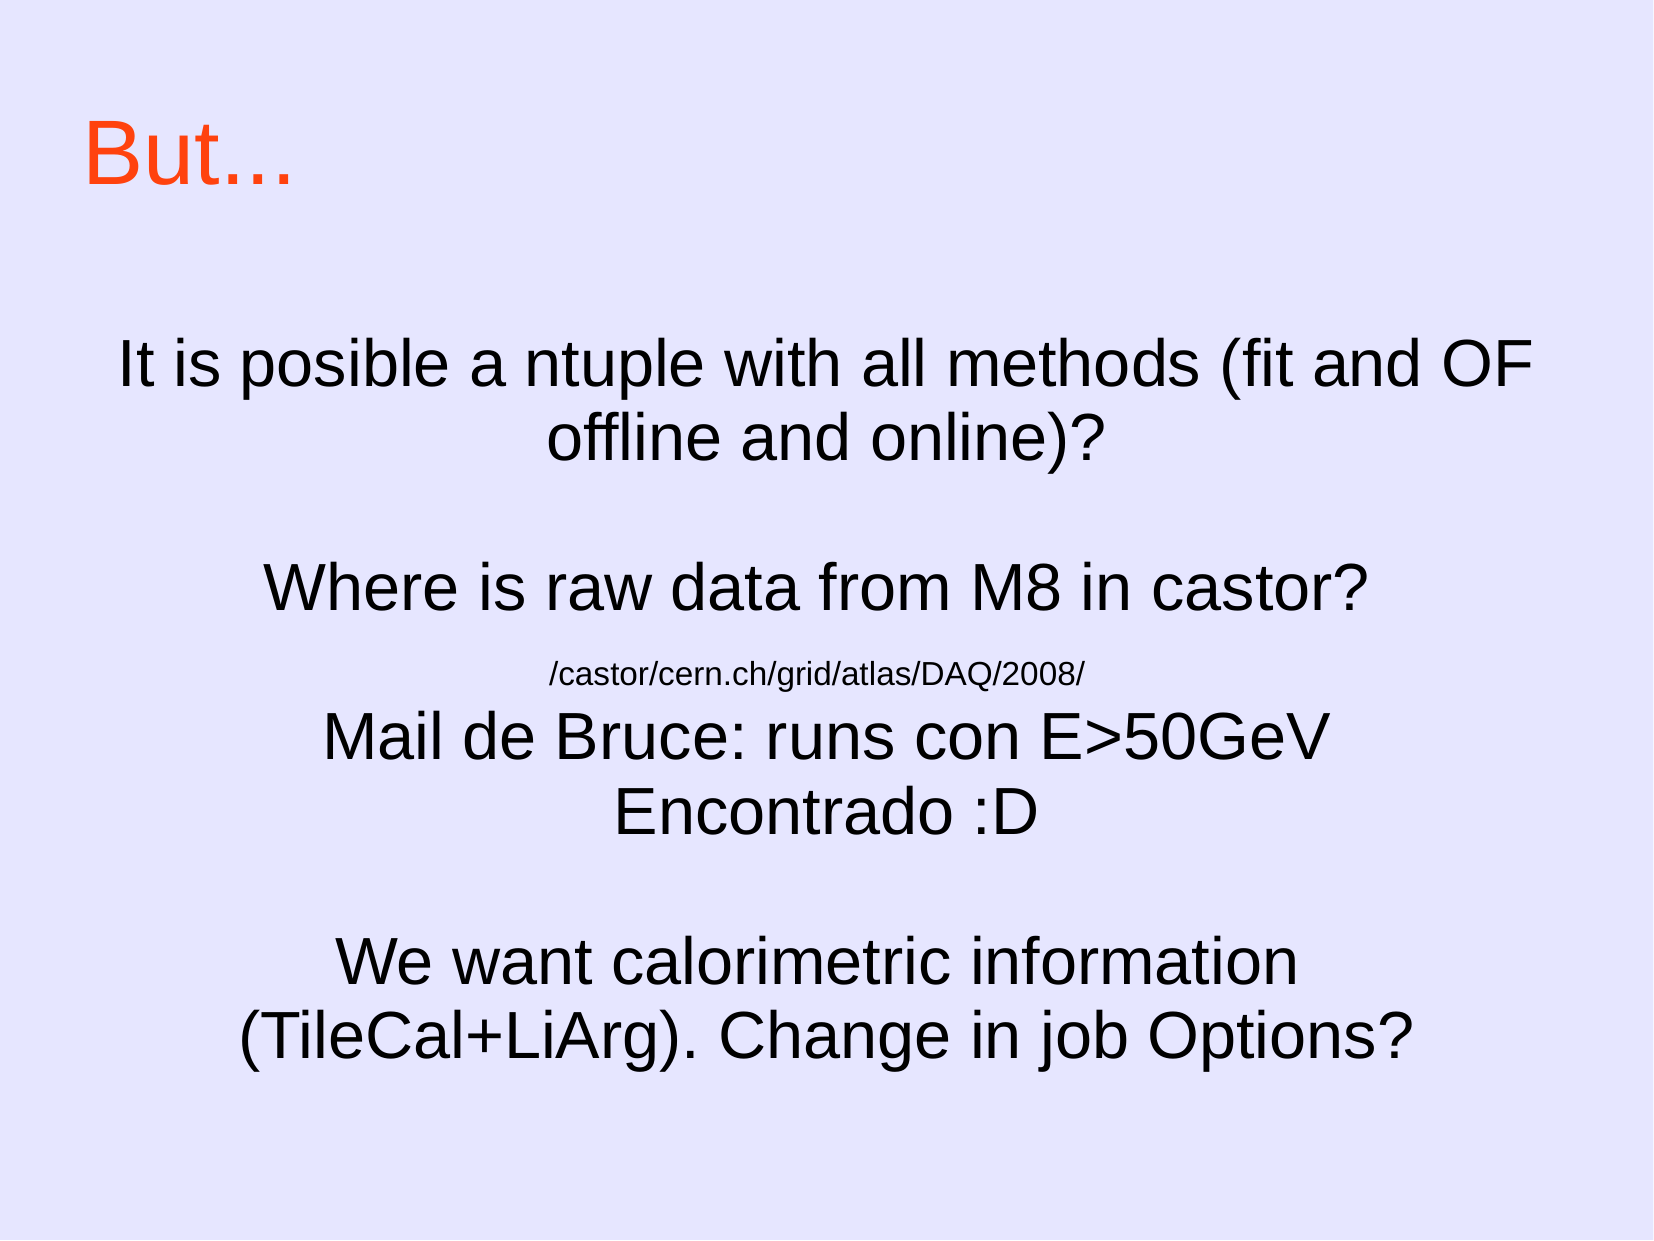

# But...
It is posible a ntuple with all methods (fit and OF offline and online)?
Where is raw data from M8 in castor?
/castor/cern.ch/grid/atlas/DAQ/2008/
Mail de Bruce: runs con E>50GeV
Encontrado :D
 We want calorimetric information (TileCal+LiArg). Change in job Options?